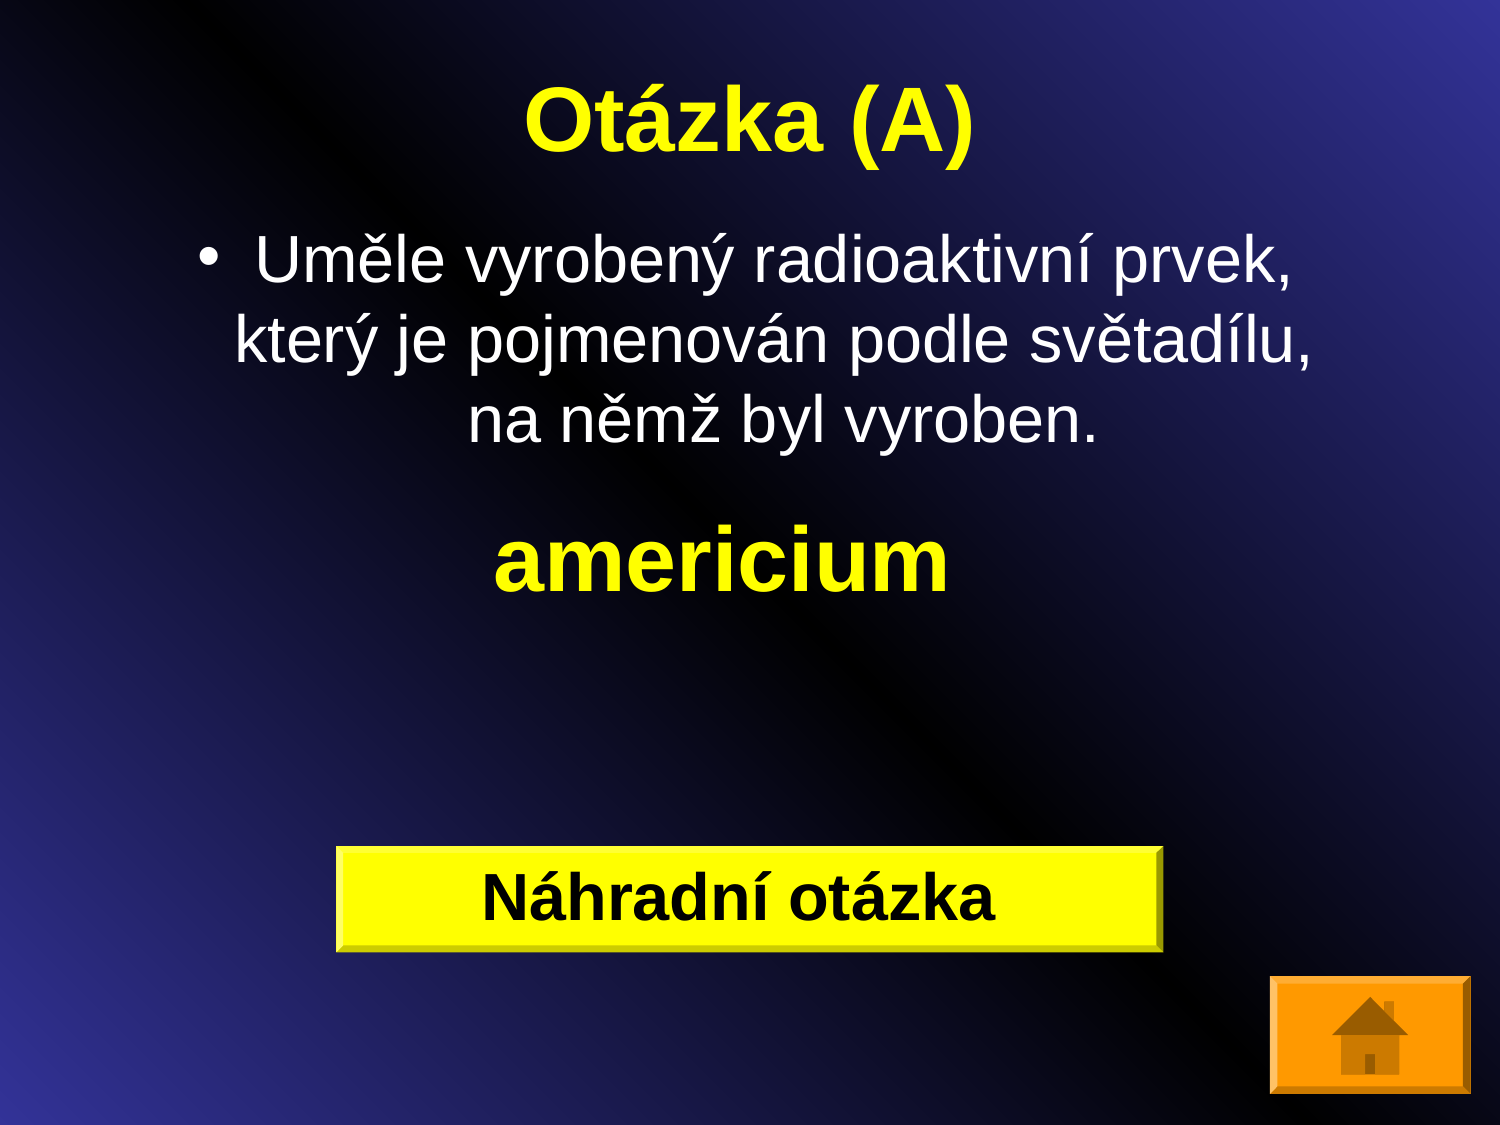

# Otázka (A)
Uměle vyrobený radioaktivní prvek,
který je pojmenován podle světadílu,
na němž byl vyroben.
americium
Náhradní otázka